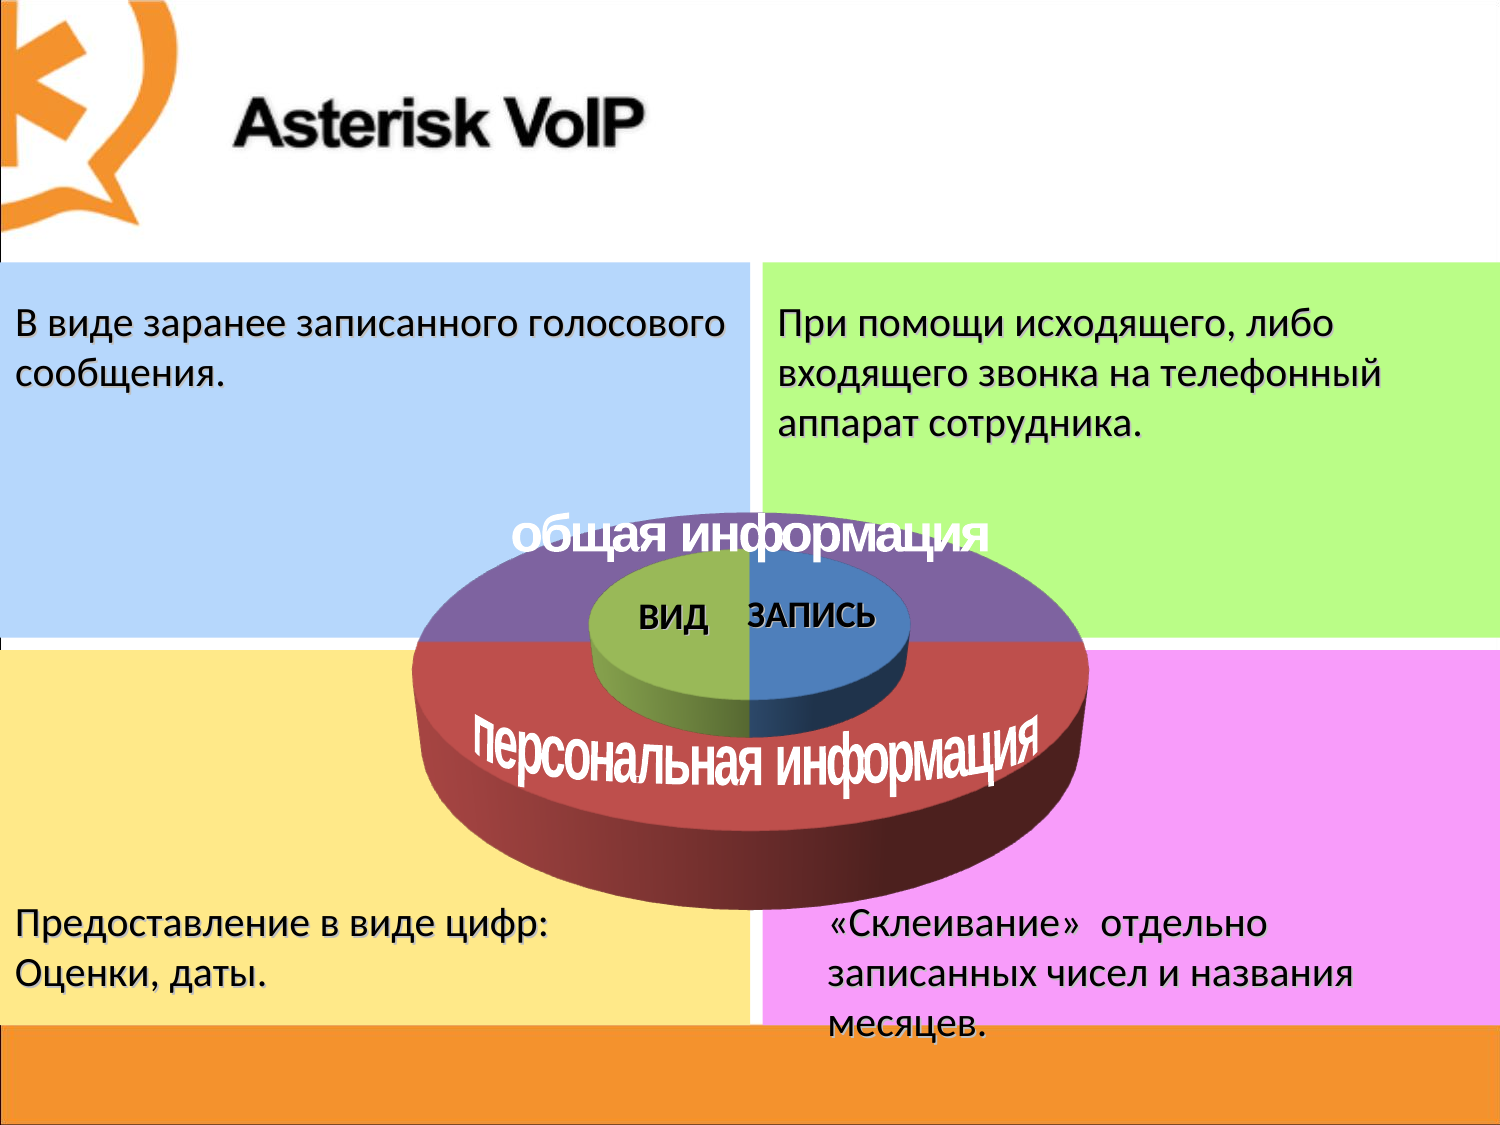

В виде заранее записанного голосового сообщения.
При помощи исходящего, либо входящего звонка на телефонный аппарат сотрудника.
общая информация
ЗАПИСЬ
ВИД
персональная информация
Предоставление в виде цифр: Оценки, даты.
«Склеивание» отдельно записанных чисел и названия месяцев.